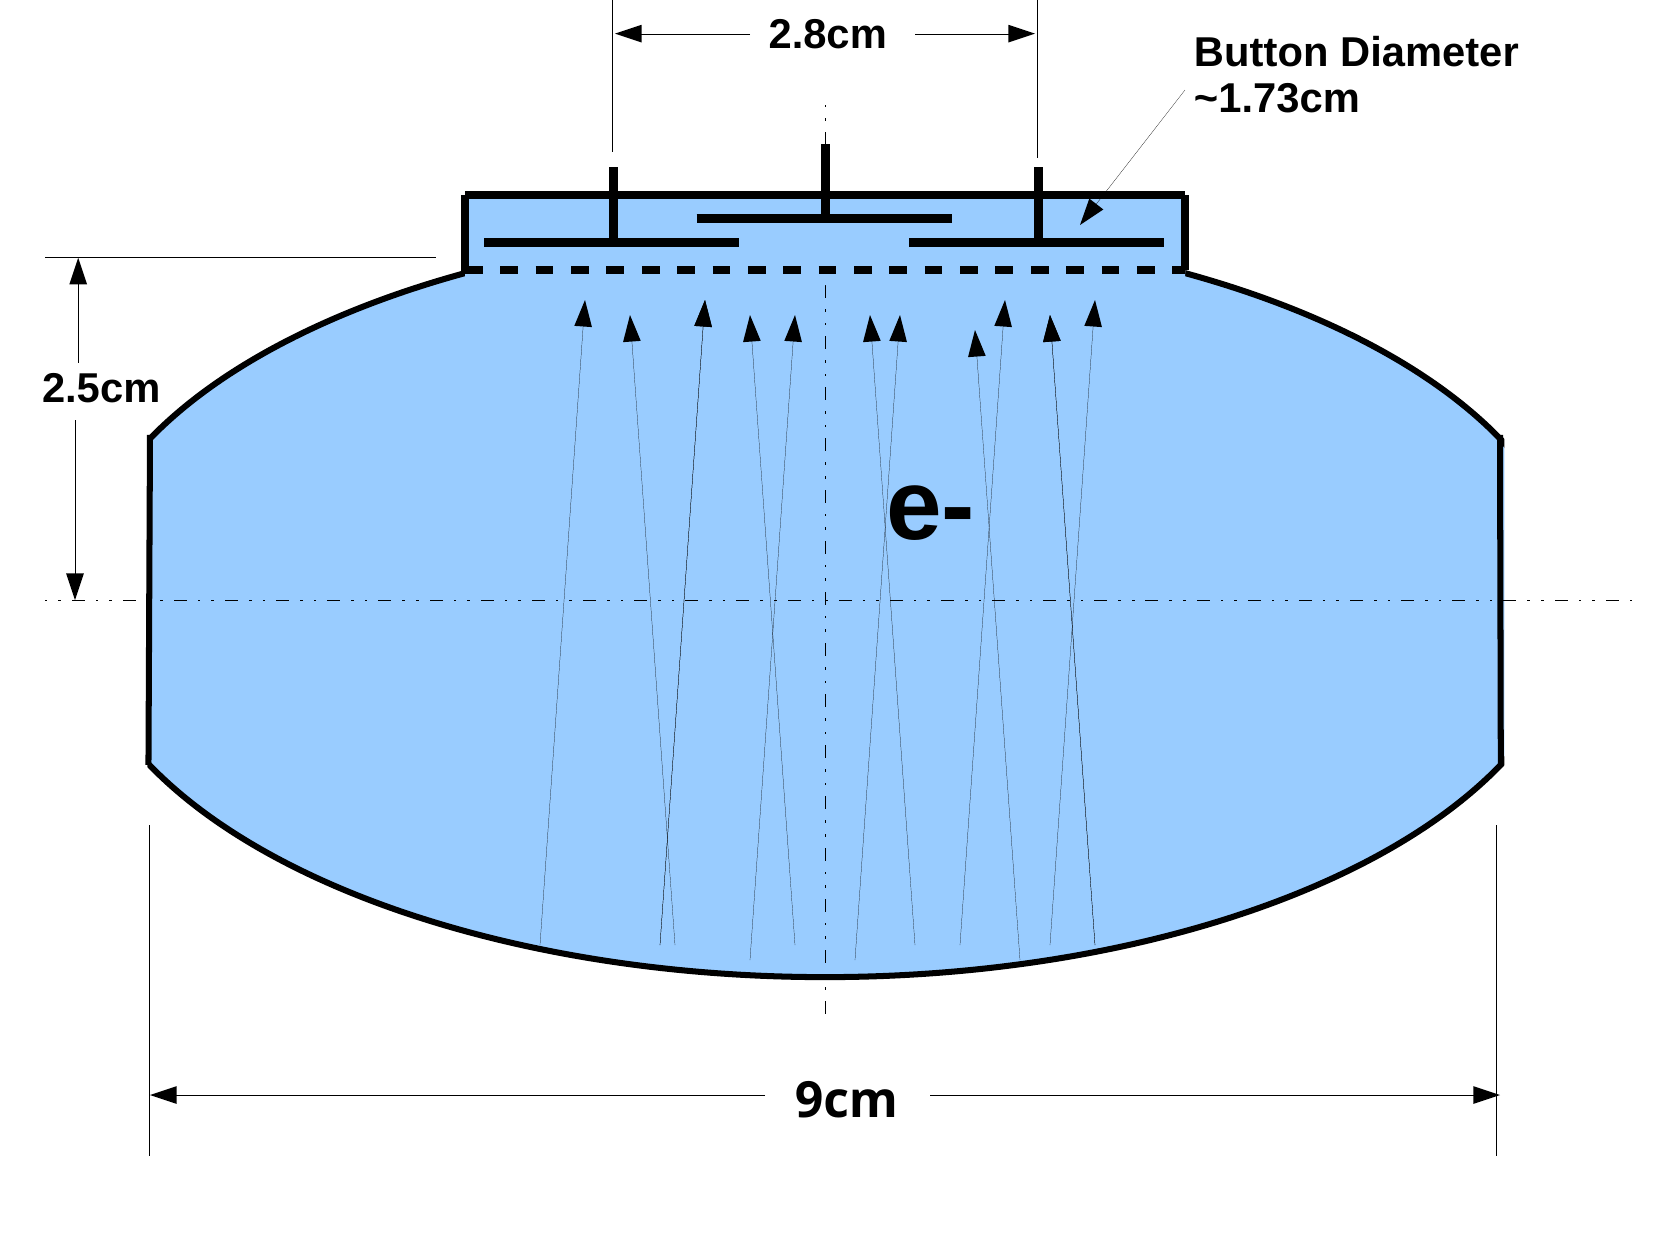

2.8cm
Button Diameter
~1.73cm
2.5cm
e-
9cm